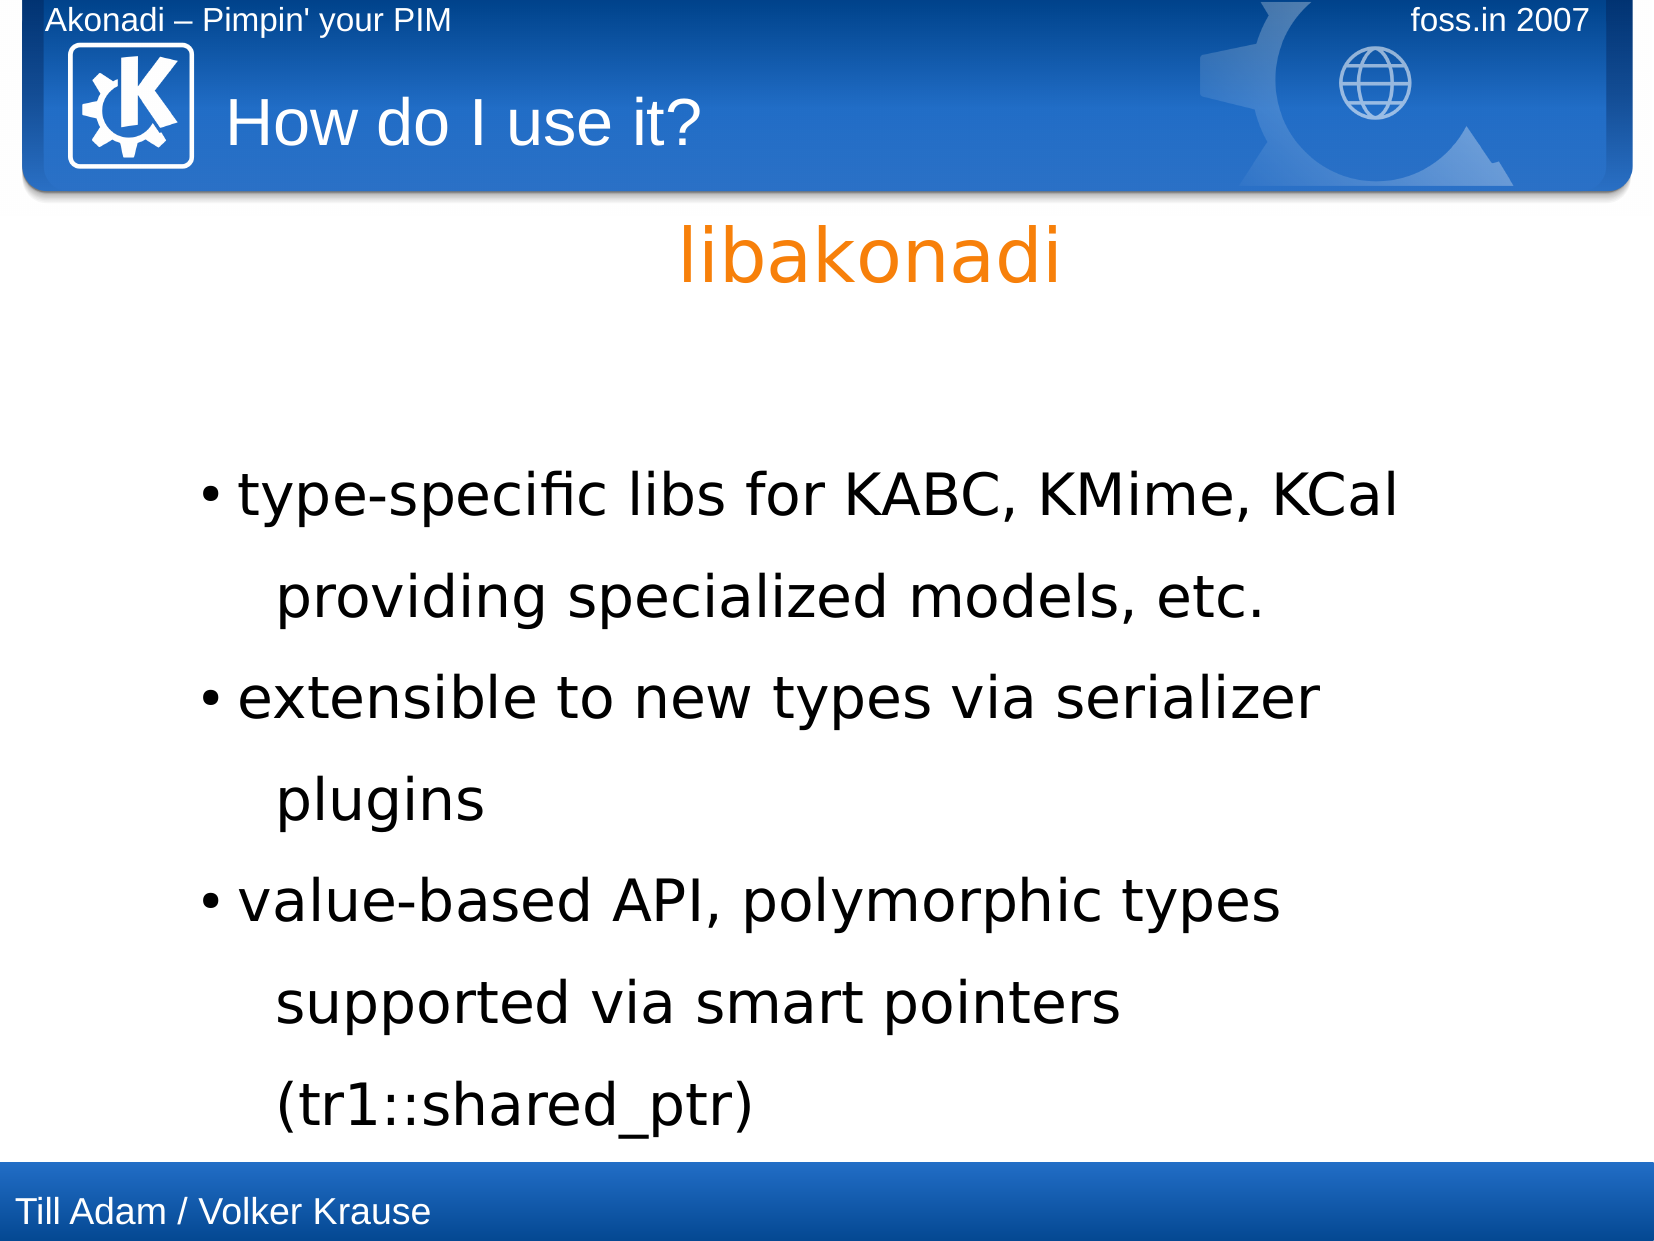

# How do I use it?
libakonadi
type-specific libs for KABC, KMime, KCal providing specialized models, etc.
extensible to new types via serializer plugins
value-based API, polymorphic types supported via smart pointers (tr1::shared_ptr)